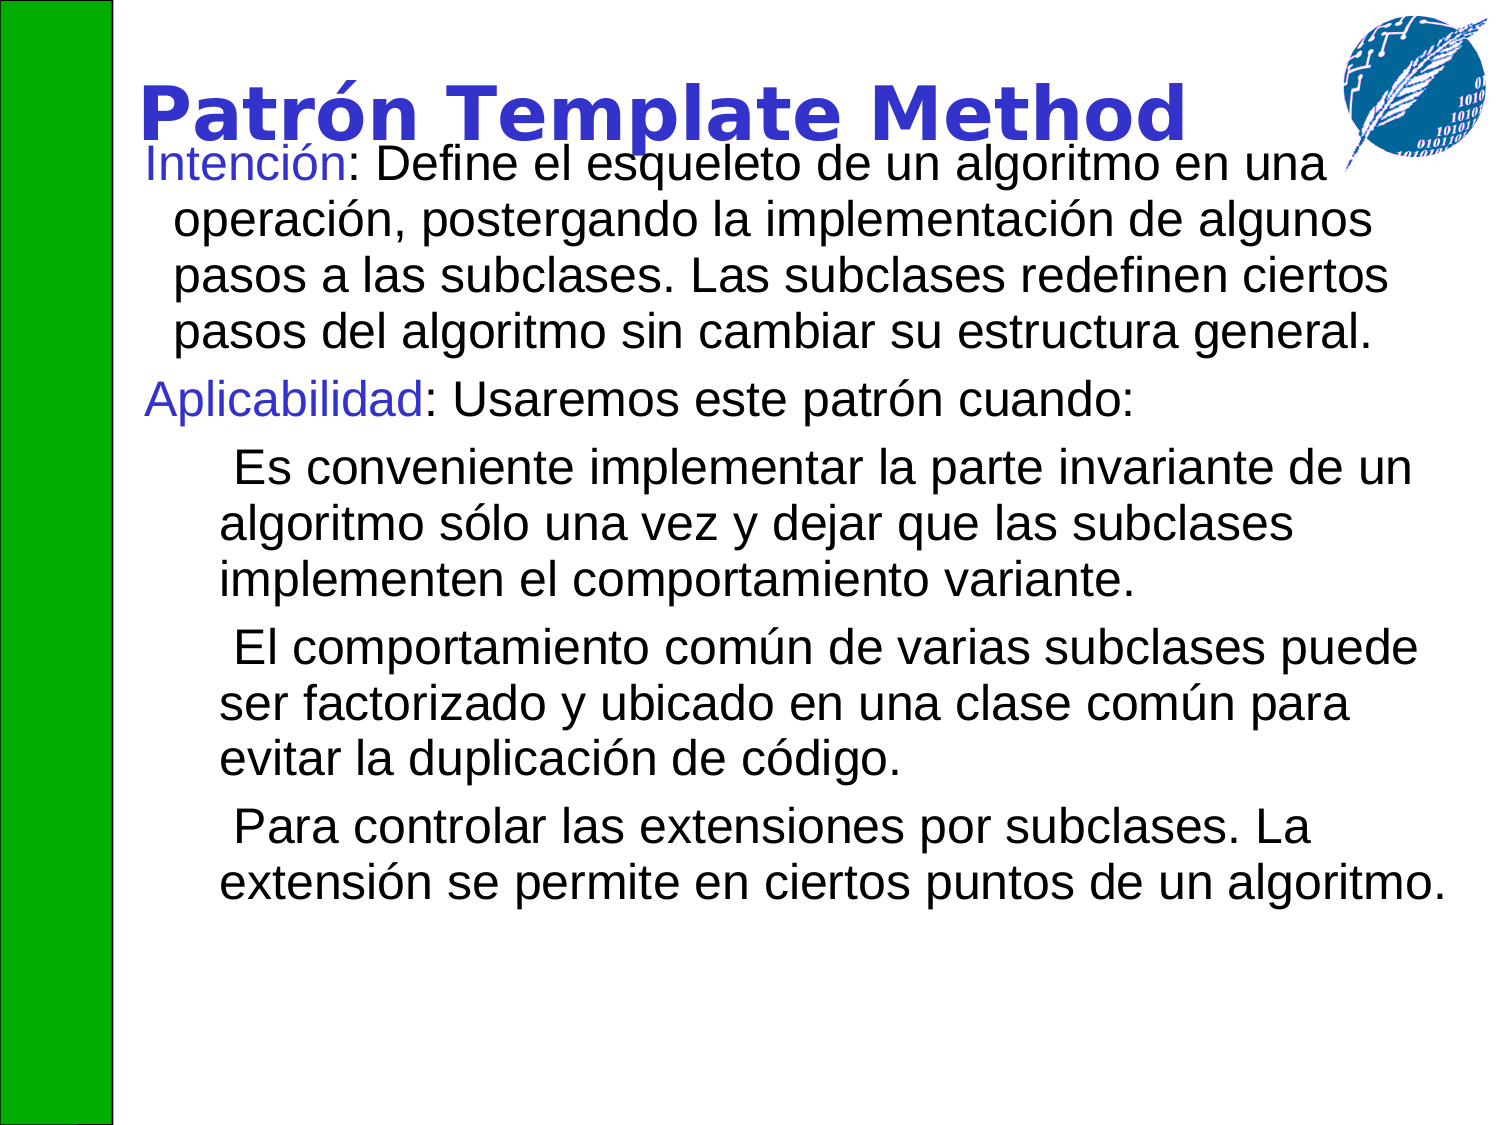

# Patrón Template Method
Intención: Define el esqueleto de un algoritmo en una operación, postergando la implementación de algunos pasos a las subclases. Las subclases redefinen ciertos pasos del algoritmo sin cambiar su estructura general.
Aplicabilidad: Usaremos este patrón cuando:
 Es conveniente implementar la parte invariante de un algoritmo sólo una vez y dejar que las subclases implementen el comportamiento variante.
 El comportamiento común de varias subclases puede ser factorizado y ubicado en una clase común para evitar la duplicación de código.
 Para controlar las extensiones por subclases. La extensión se permite en ciertos puntos de un algoritmo.